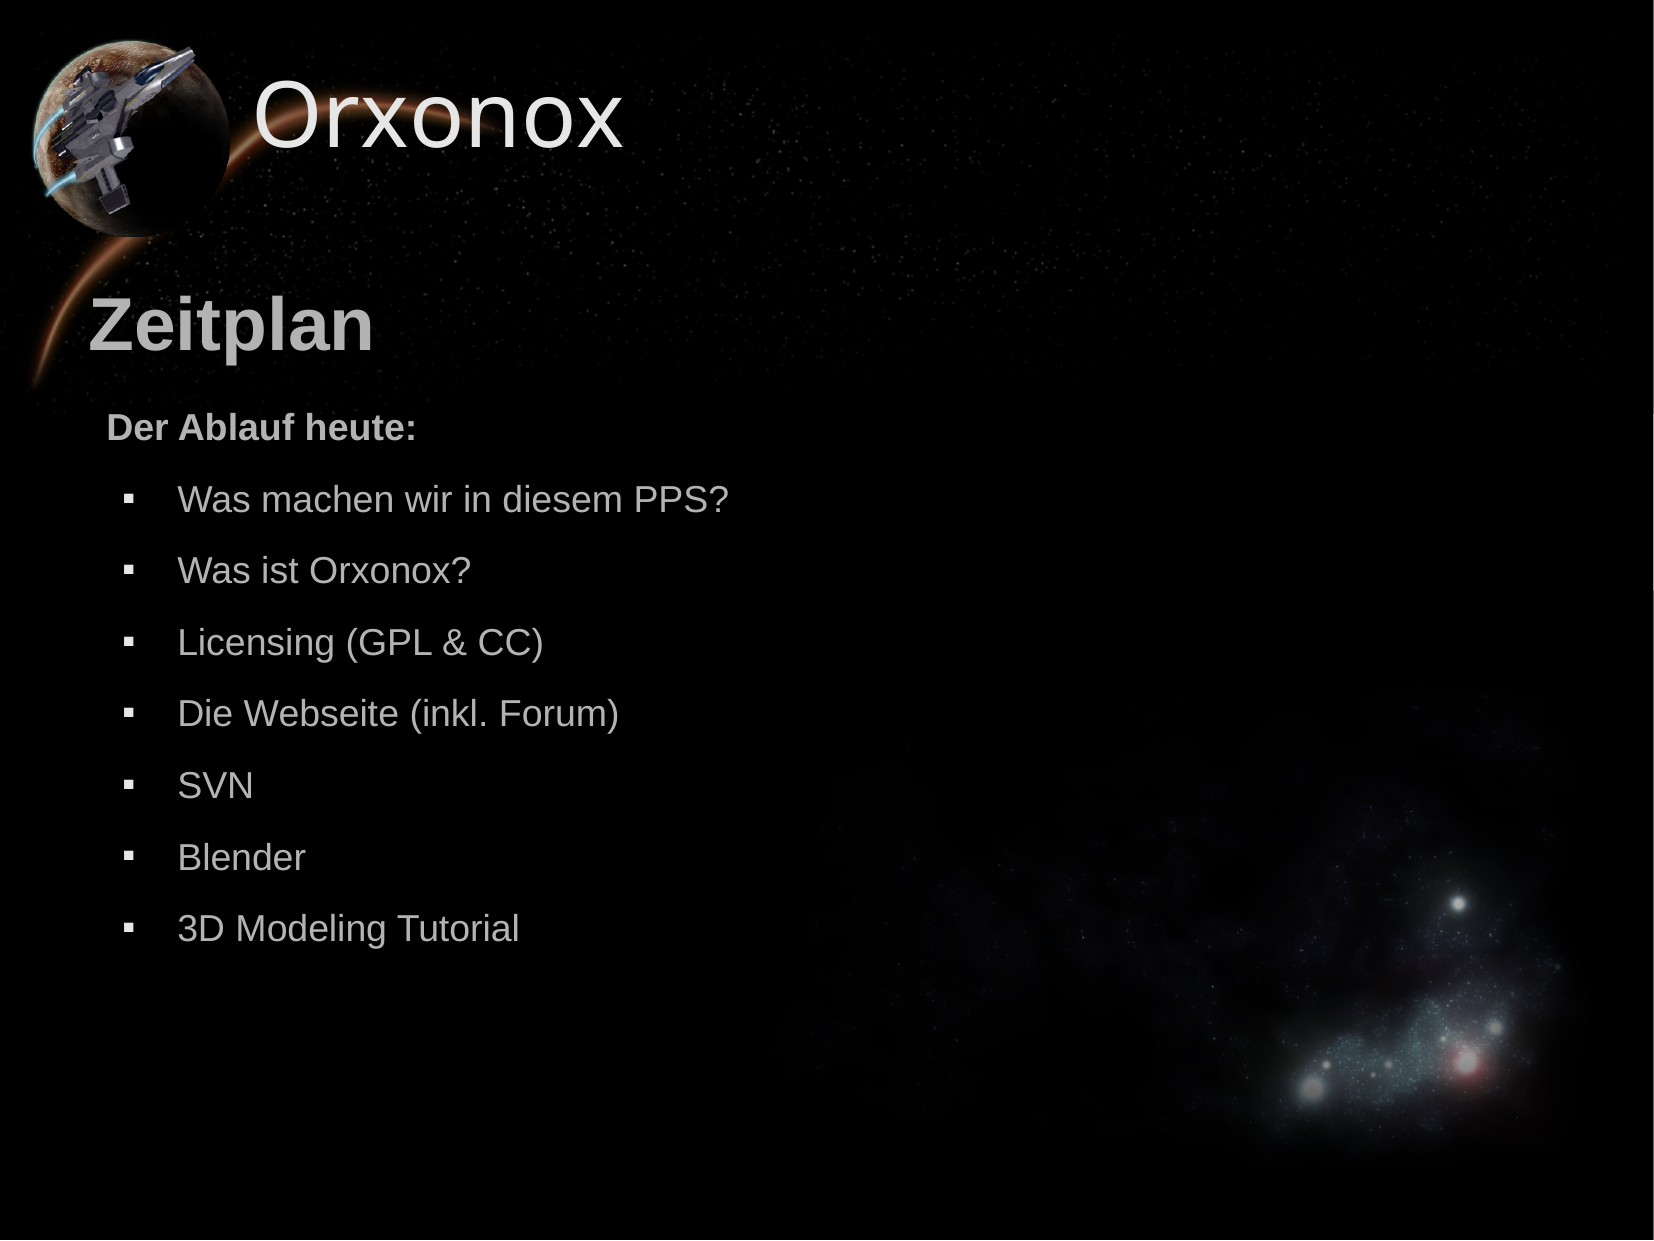

# Zeitplan
Der Ablauf heute:
Was machen wir in diesem PPS?
Was ist Orxonox?
Licensing (GPL & CC)
Die Webseite (inkl. Forum)
SVN
Blender
3D Modeling Tutorial